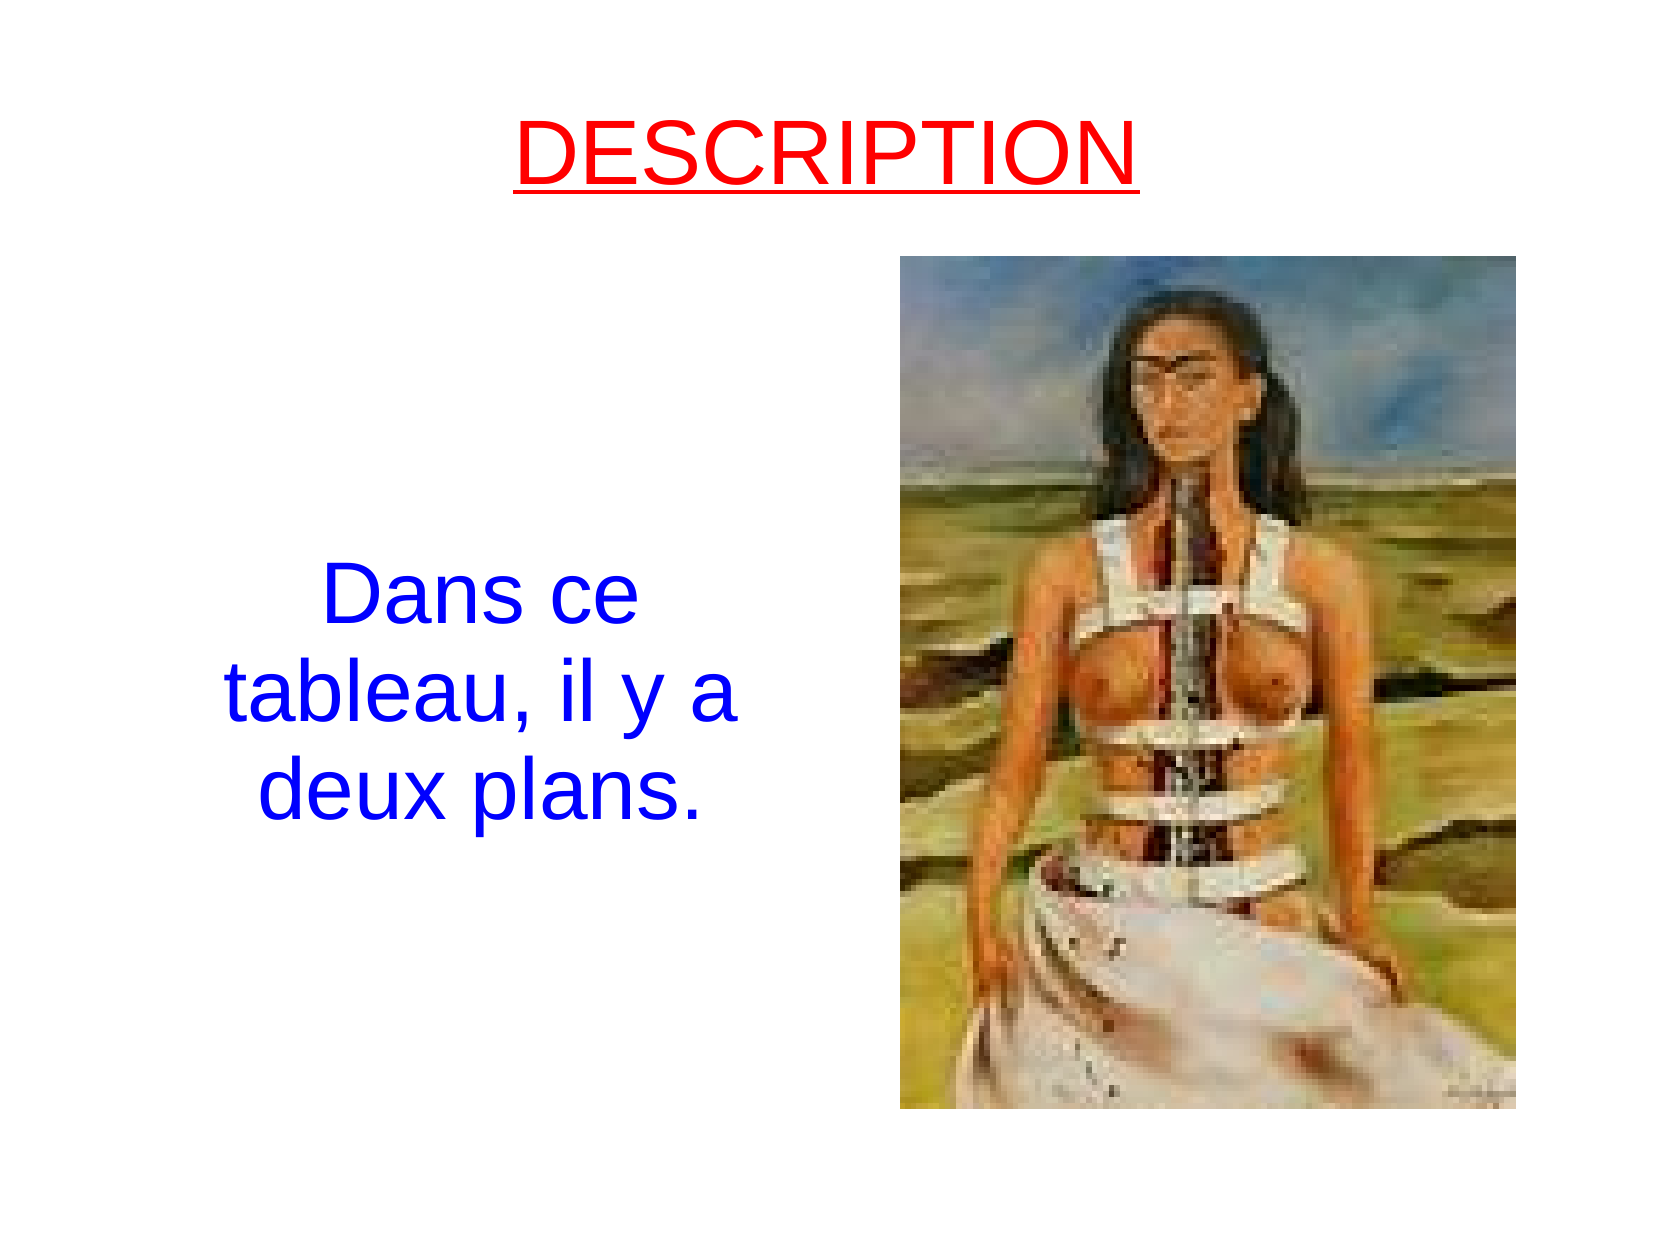

# DESCRIPTION
Dans ce tableau, il y a deux plans.